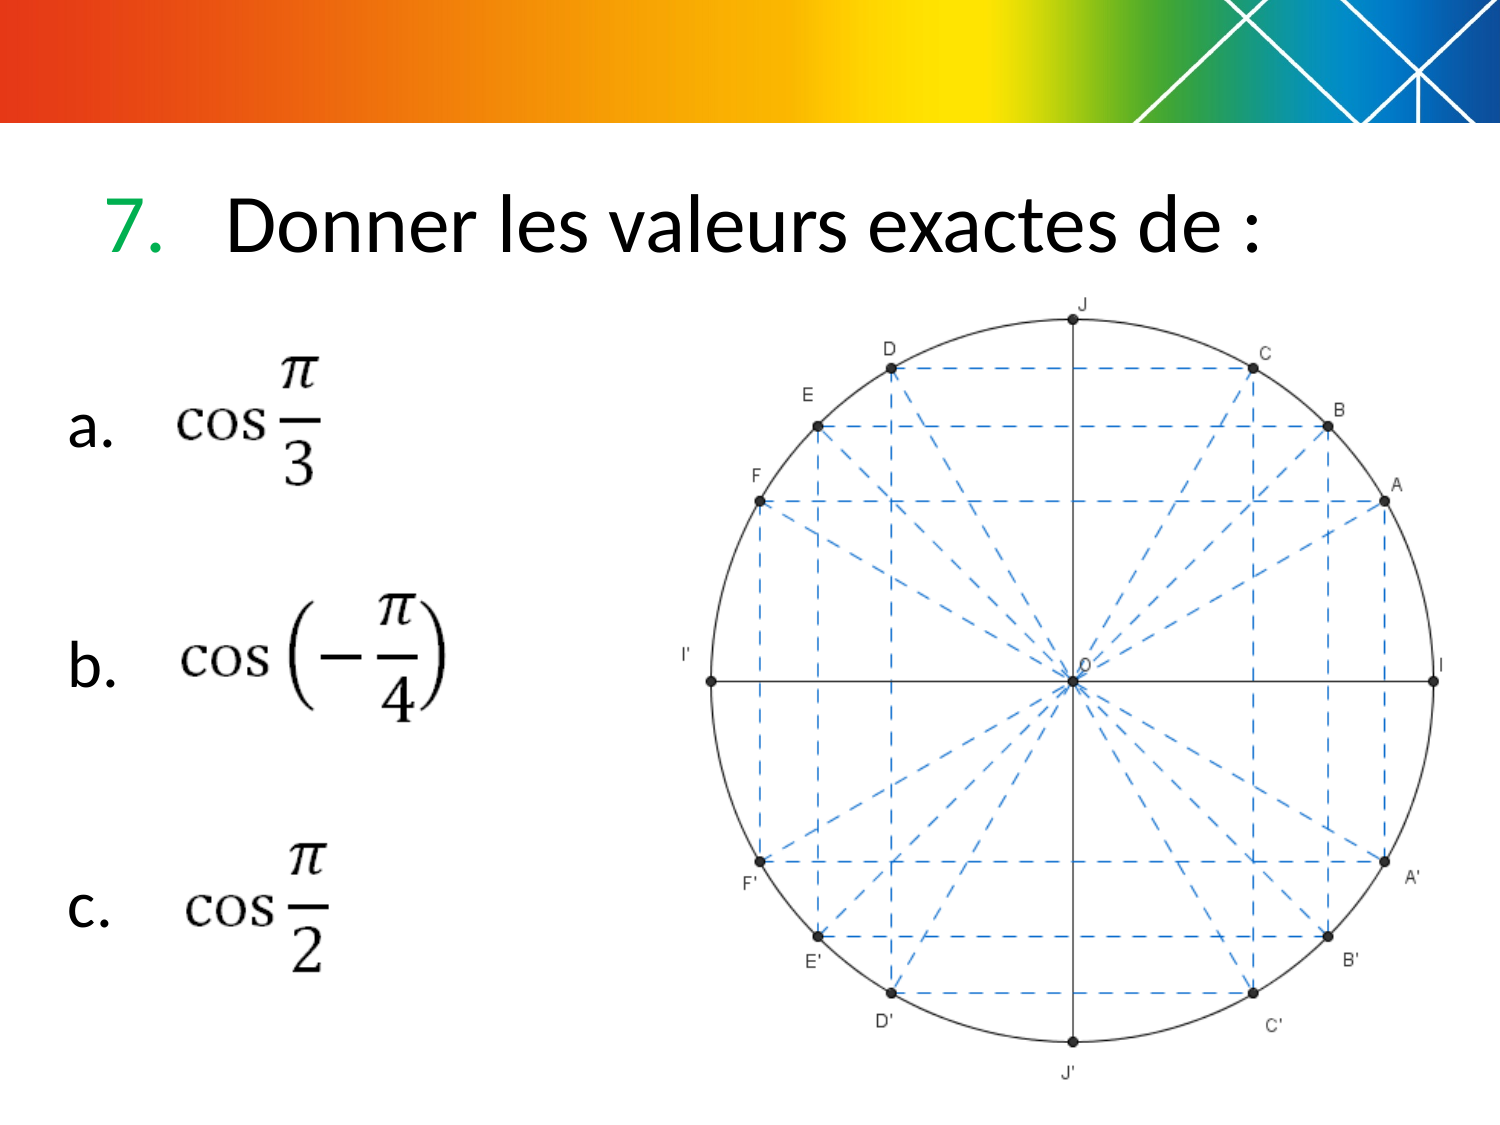

# Donner les valeurs exactes de :
a.
b.
c.